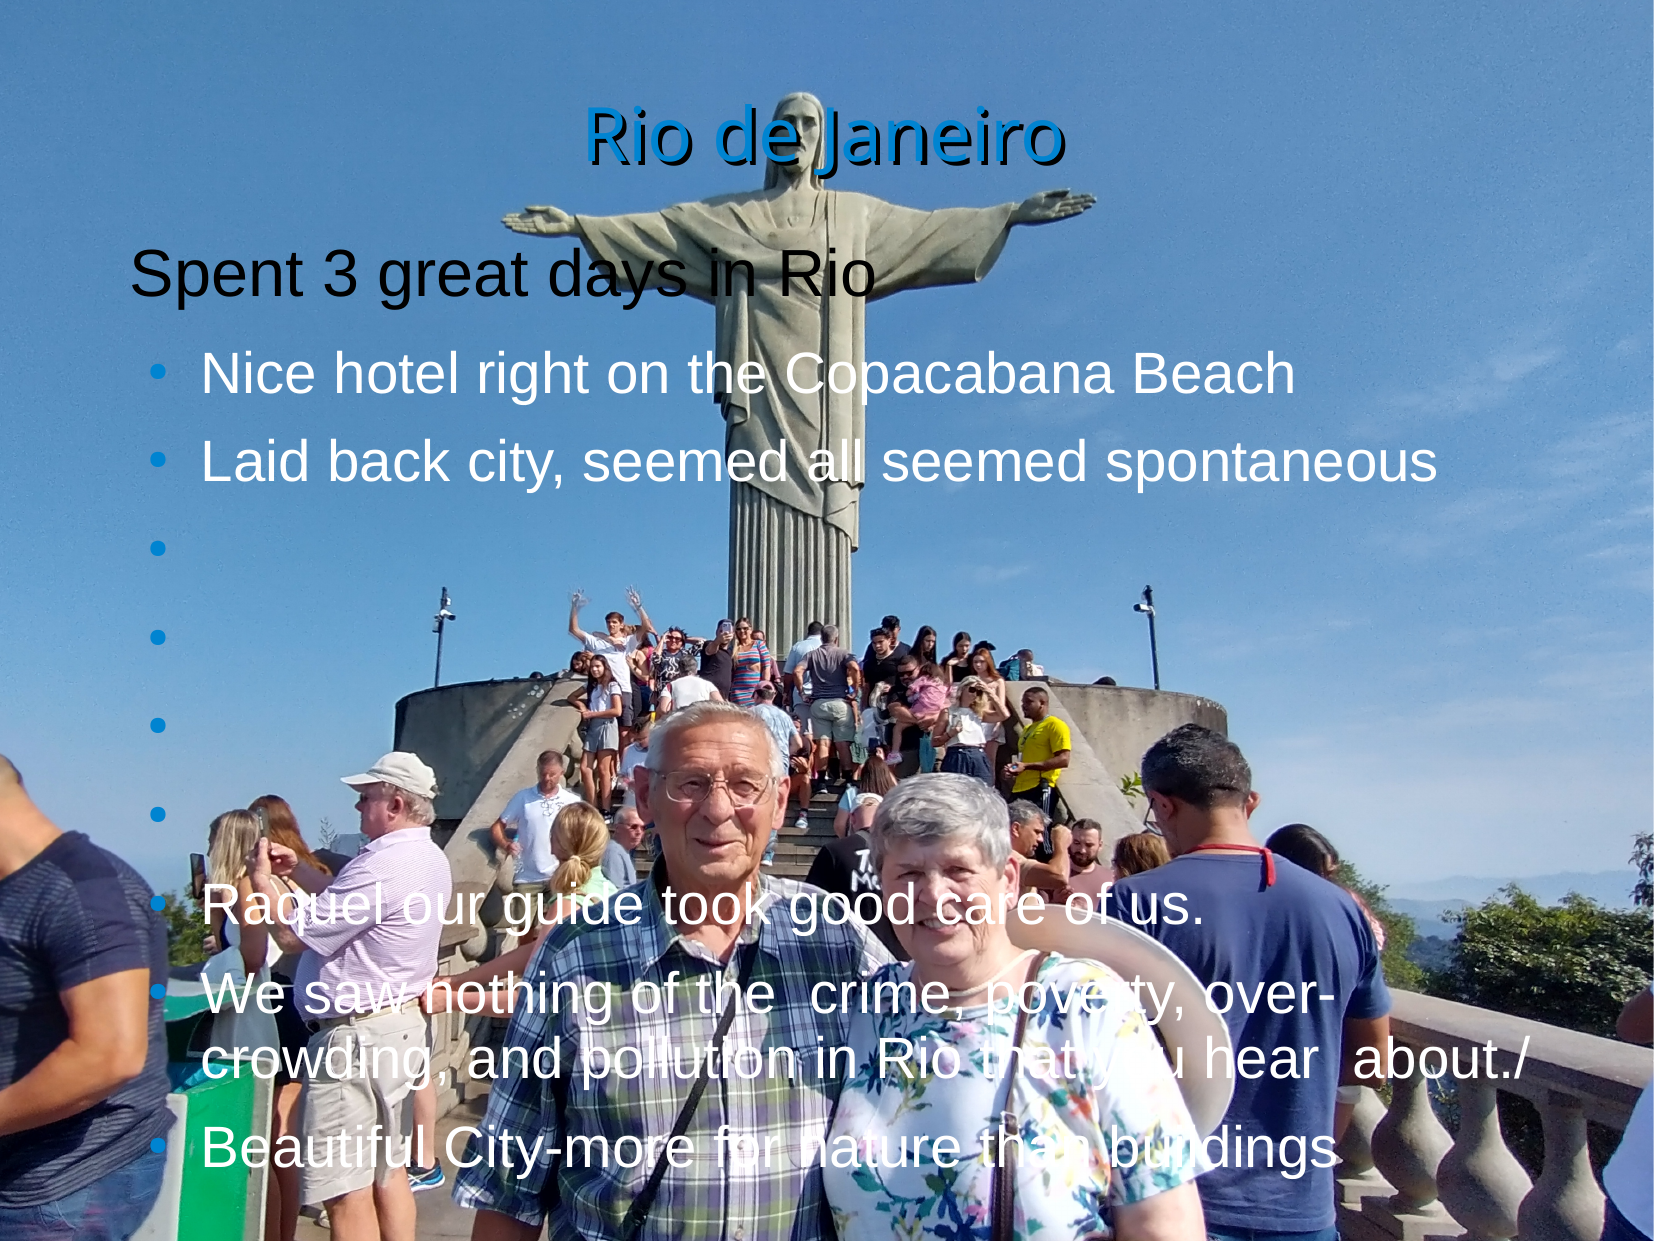

# Rio de Janeiro
Spent 3 great days in Rio
Nice hotel right on the Copacabana Beach
Laid back city, seemed all seemed spontaneous
Raquel our guide took good care of us.
We saw nothing of the crime, poverty, over-crowding, and pollution in Rio that you hear about./
Beautiful City-more for nature than buildings